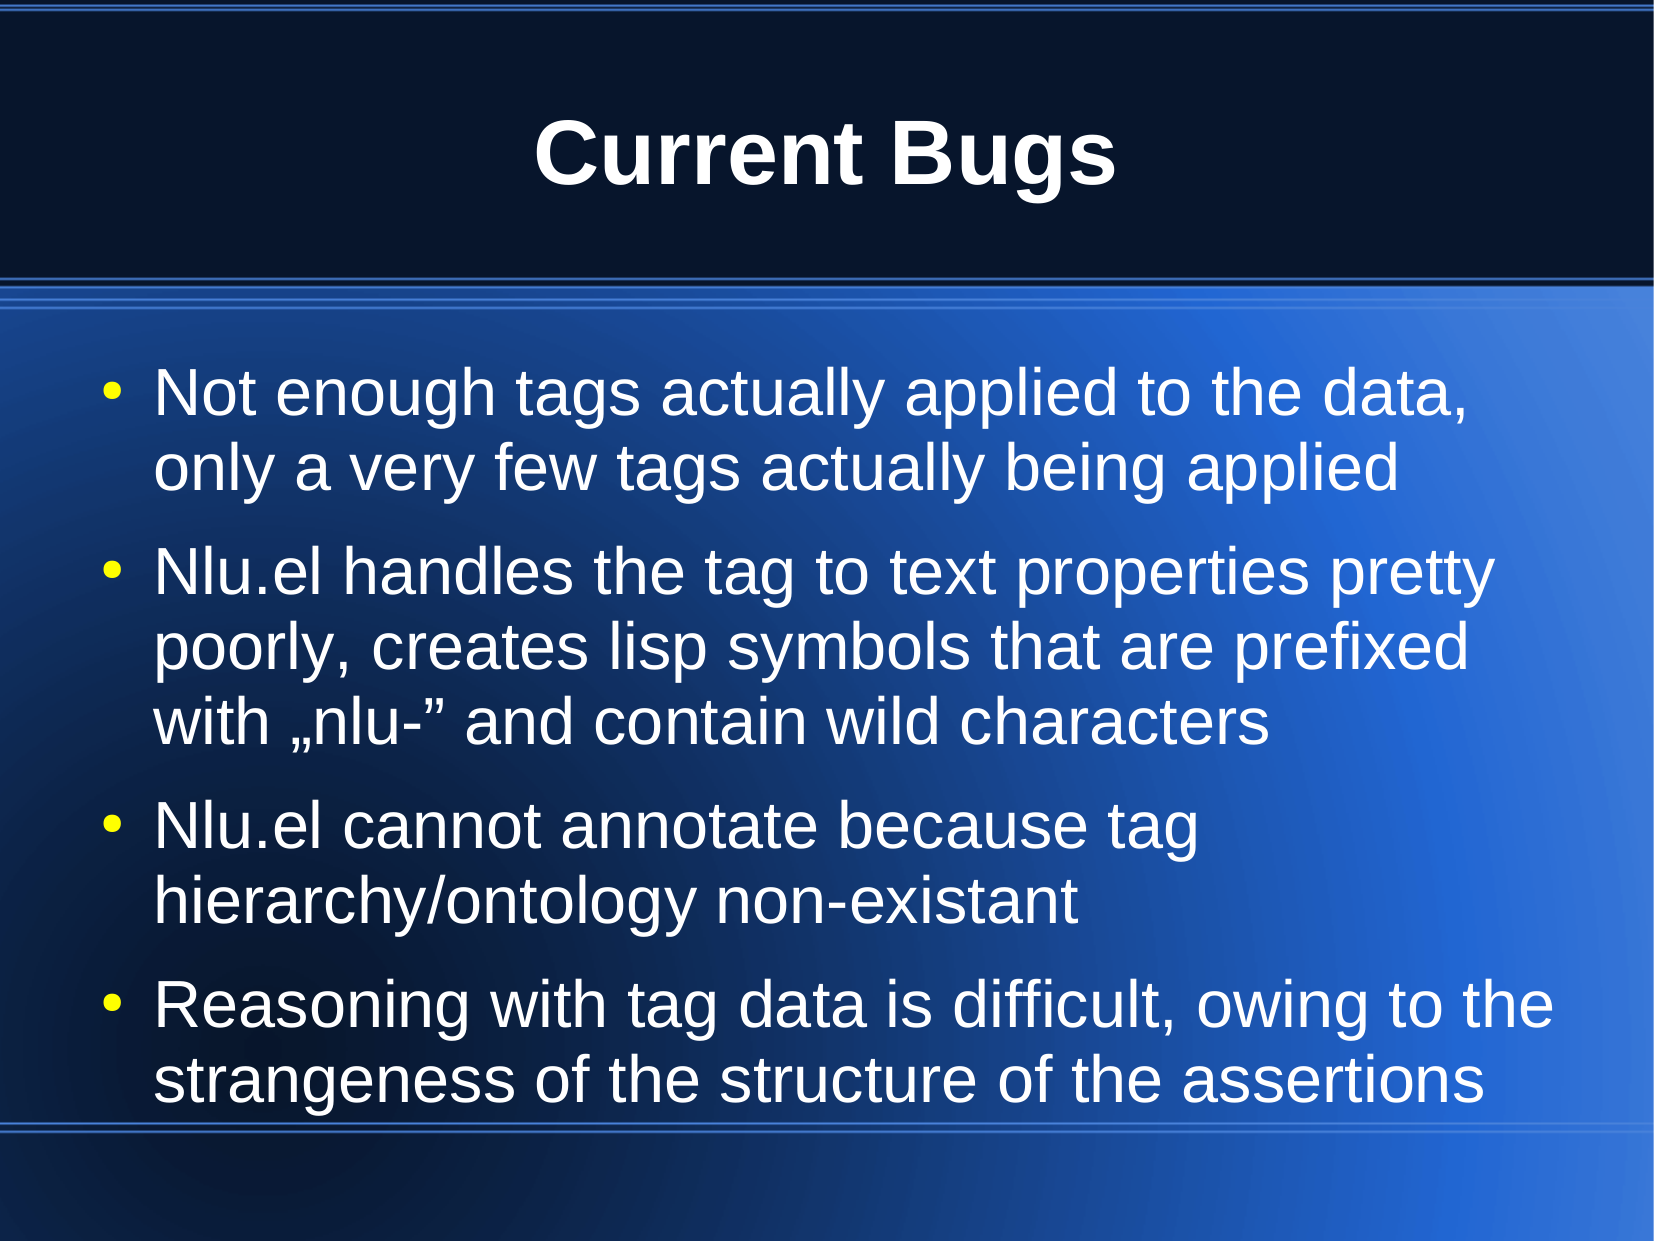

# Current Bugs
Not enough tags actually applied to the data, only a very few tags actually being applied
Nlu.el handles the tag to text properties pretty poorly, creates lisp symbols that are prefixed with „nlu-” and contain wild characters
Nlu.el cannot annotate because tag hierarchy/ontology non-existant
Reasoning with tag data is difficult, owing to the strangeness of the structure of the assertions